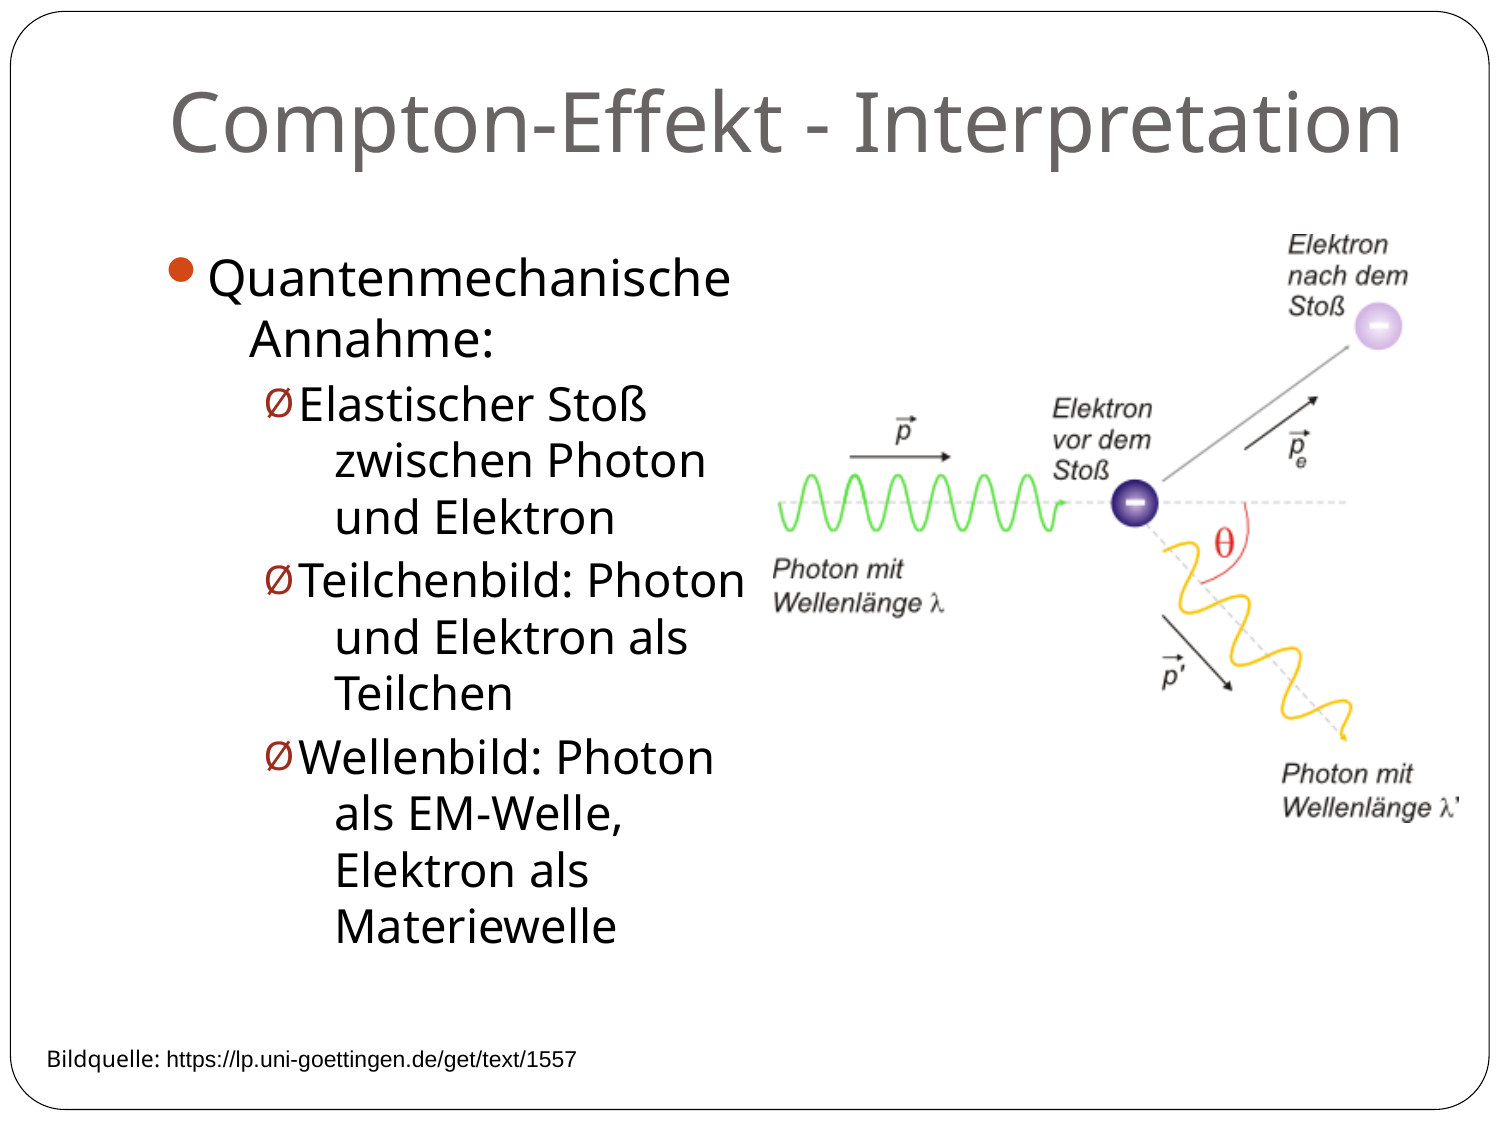

# Compton-Effekt - Interpretation
Quantenmechanische Annahme:
Elastischer Stoß zwischen Photon und Elektron
Teilchenbild: Photon und Elektron als Teilchen
Wellenbild: Photon als EM-Welle, Elektron als Materiewelle
Bildquelle: https://lp.uni-goettingen.de/get/text/1557